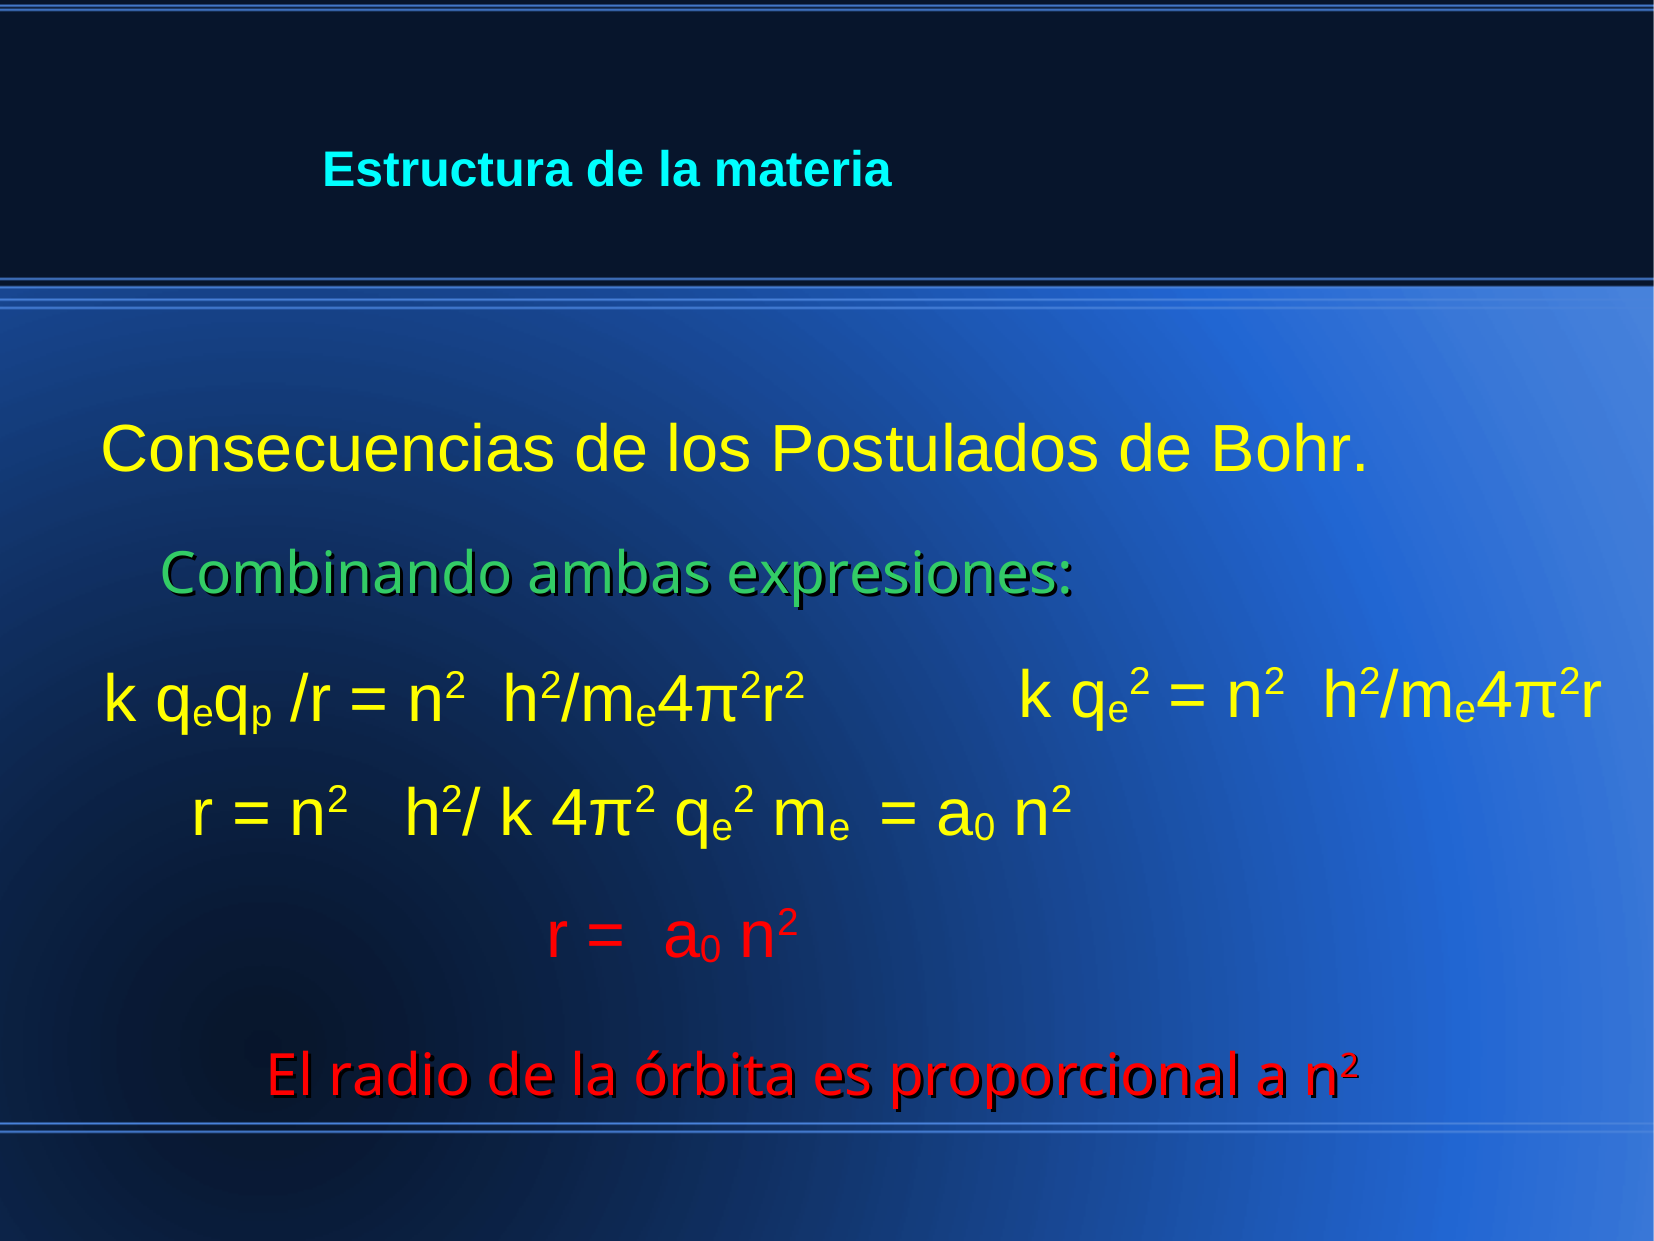

Estructura de la materia
# Consecuencias de los Postulados de Bohr.
Combinando ambas expresiones:
k qe2 = n2 h2/me4π2r
k qeqp /r = n2 h2/me4π2r2
r = n2 h2/ k 4π2 qe2 me = a0 n2
r = a0 n2
El radio de la órbita es proporcional a n2